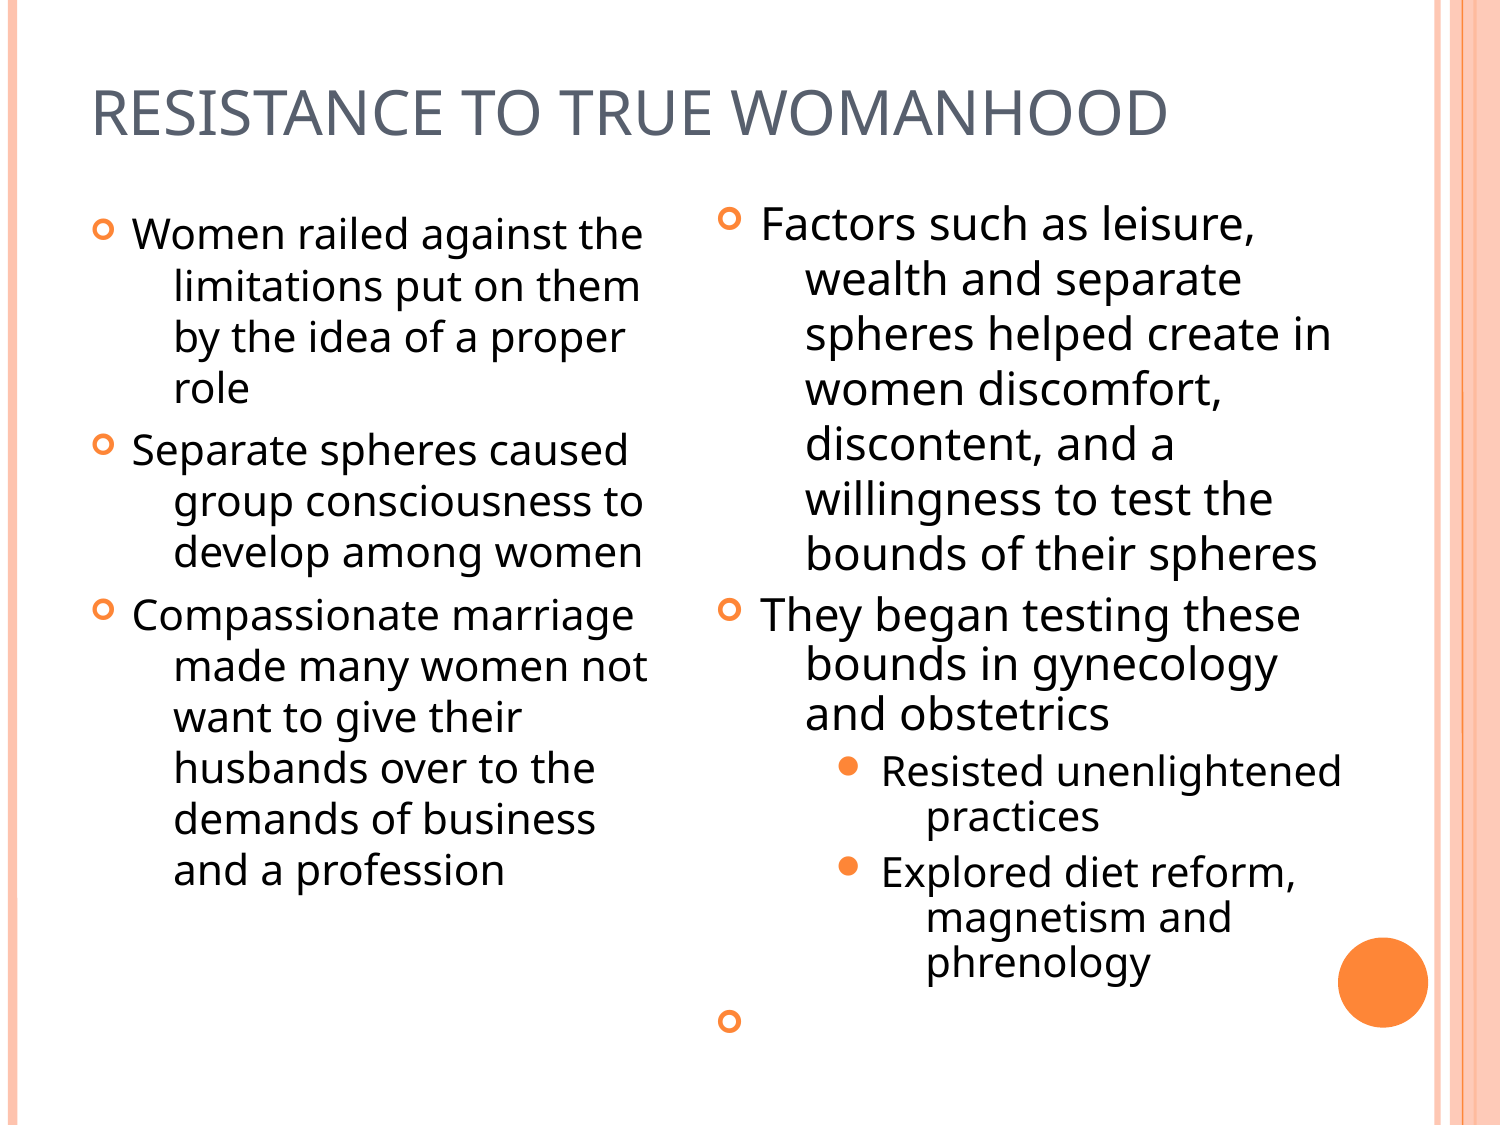

# Resistance to True Womanhood
Factors such as leisure, wealth and separate spheres helped create in women discomfort, discontent, and a willingness to test the bounds of their spheres
They began testing these bounds in gynecology and obstetrics
Resisted unenlightened practices
Explored diet reform, magnetism and phrenology
Women railed against the limitations put on them by the idea of a proper role
Separate spheres caused group consciousness to develop among women
Compassionate marriage made many women not want to give their husbands over to the demands of business and a profession